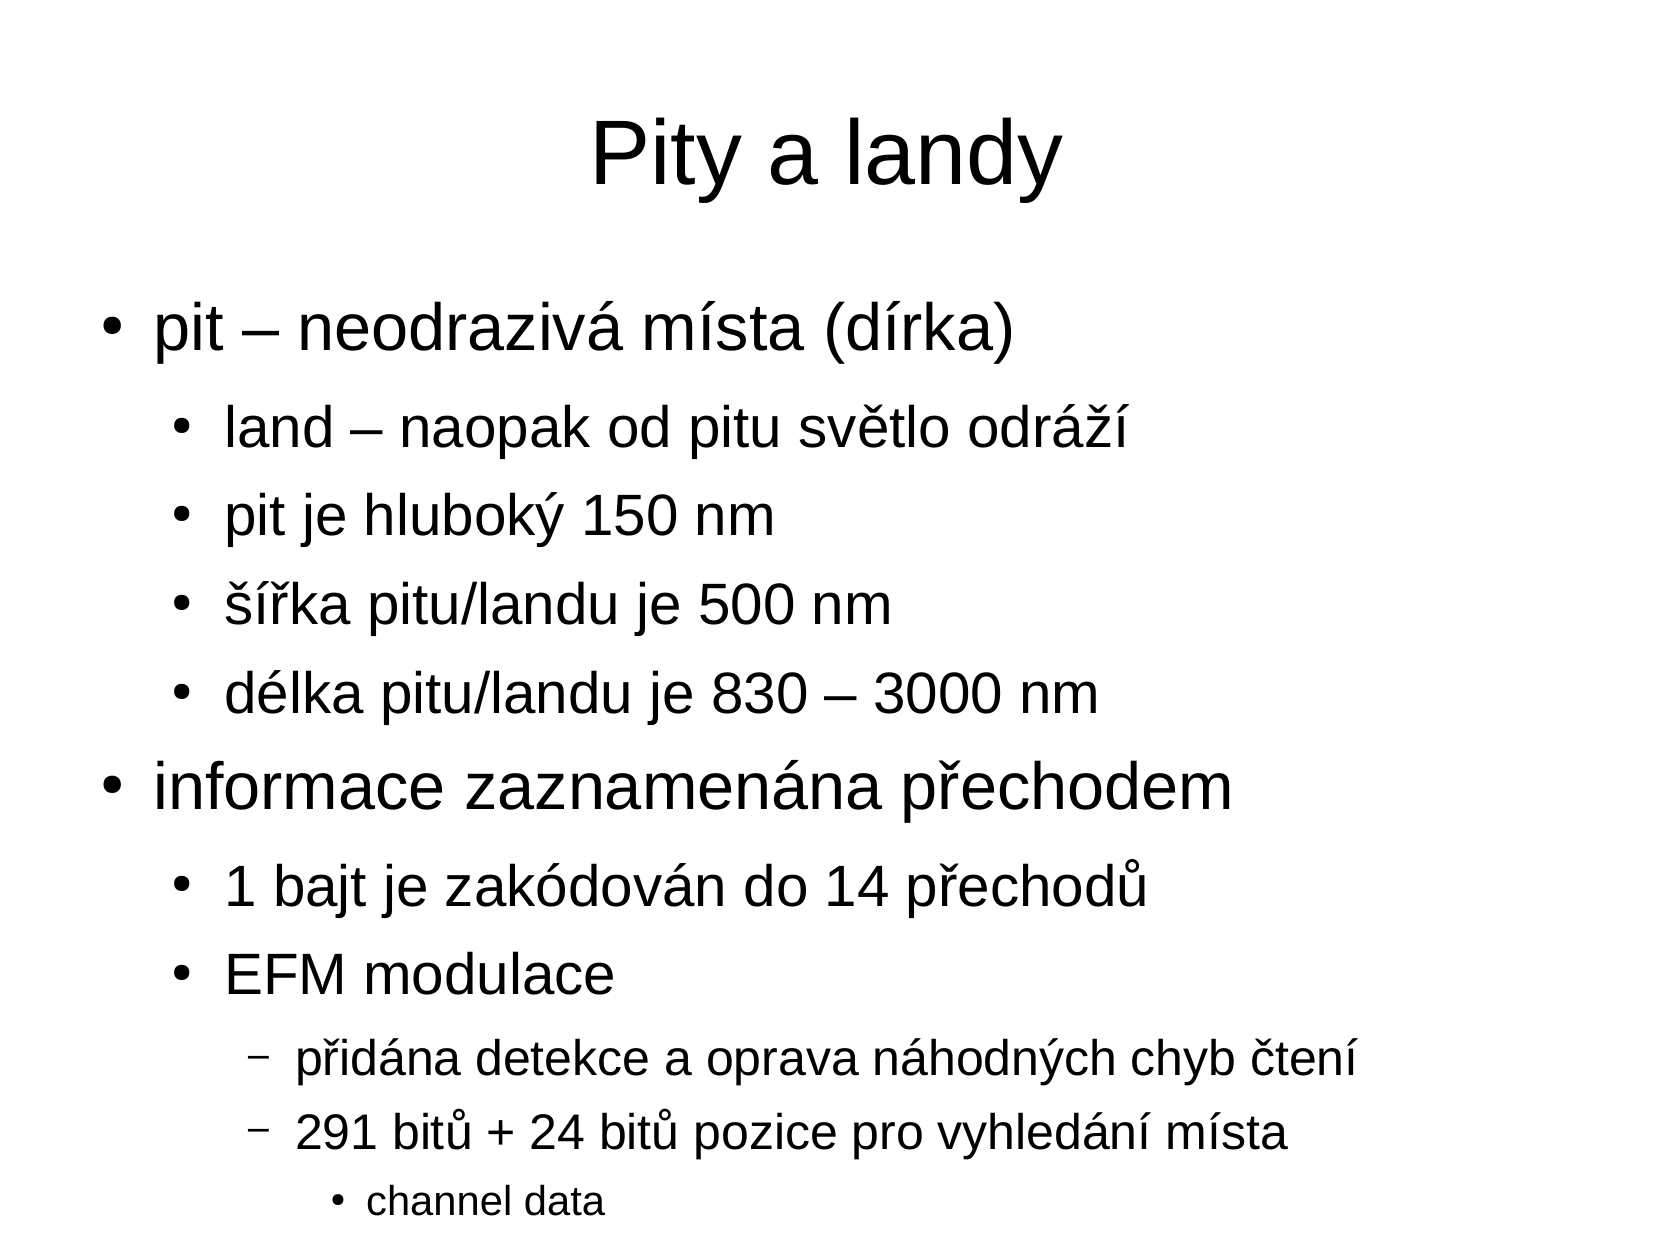

# Pity a landy
pit – neodrazivá místa (dírka)
land – naopak od pitu světlo odráží
pit je hluboký 150 nm
šířka pitu/landu je 500 nm
délka pitu/landu je 830 – 3000 nm
informace zaznamenána přechodem
1 bajt je zakódován do 14 přechodů
EFM modulace
přidána detekce a oprava náhodných chyb čtení
291 bitů + 24 bitů pozice pro vyhledání místa
channel data